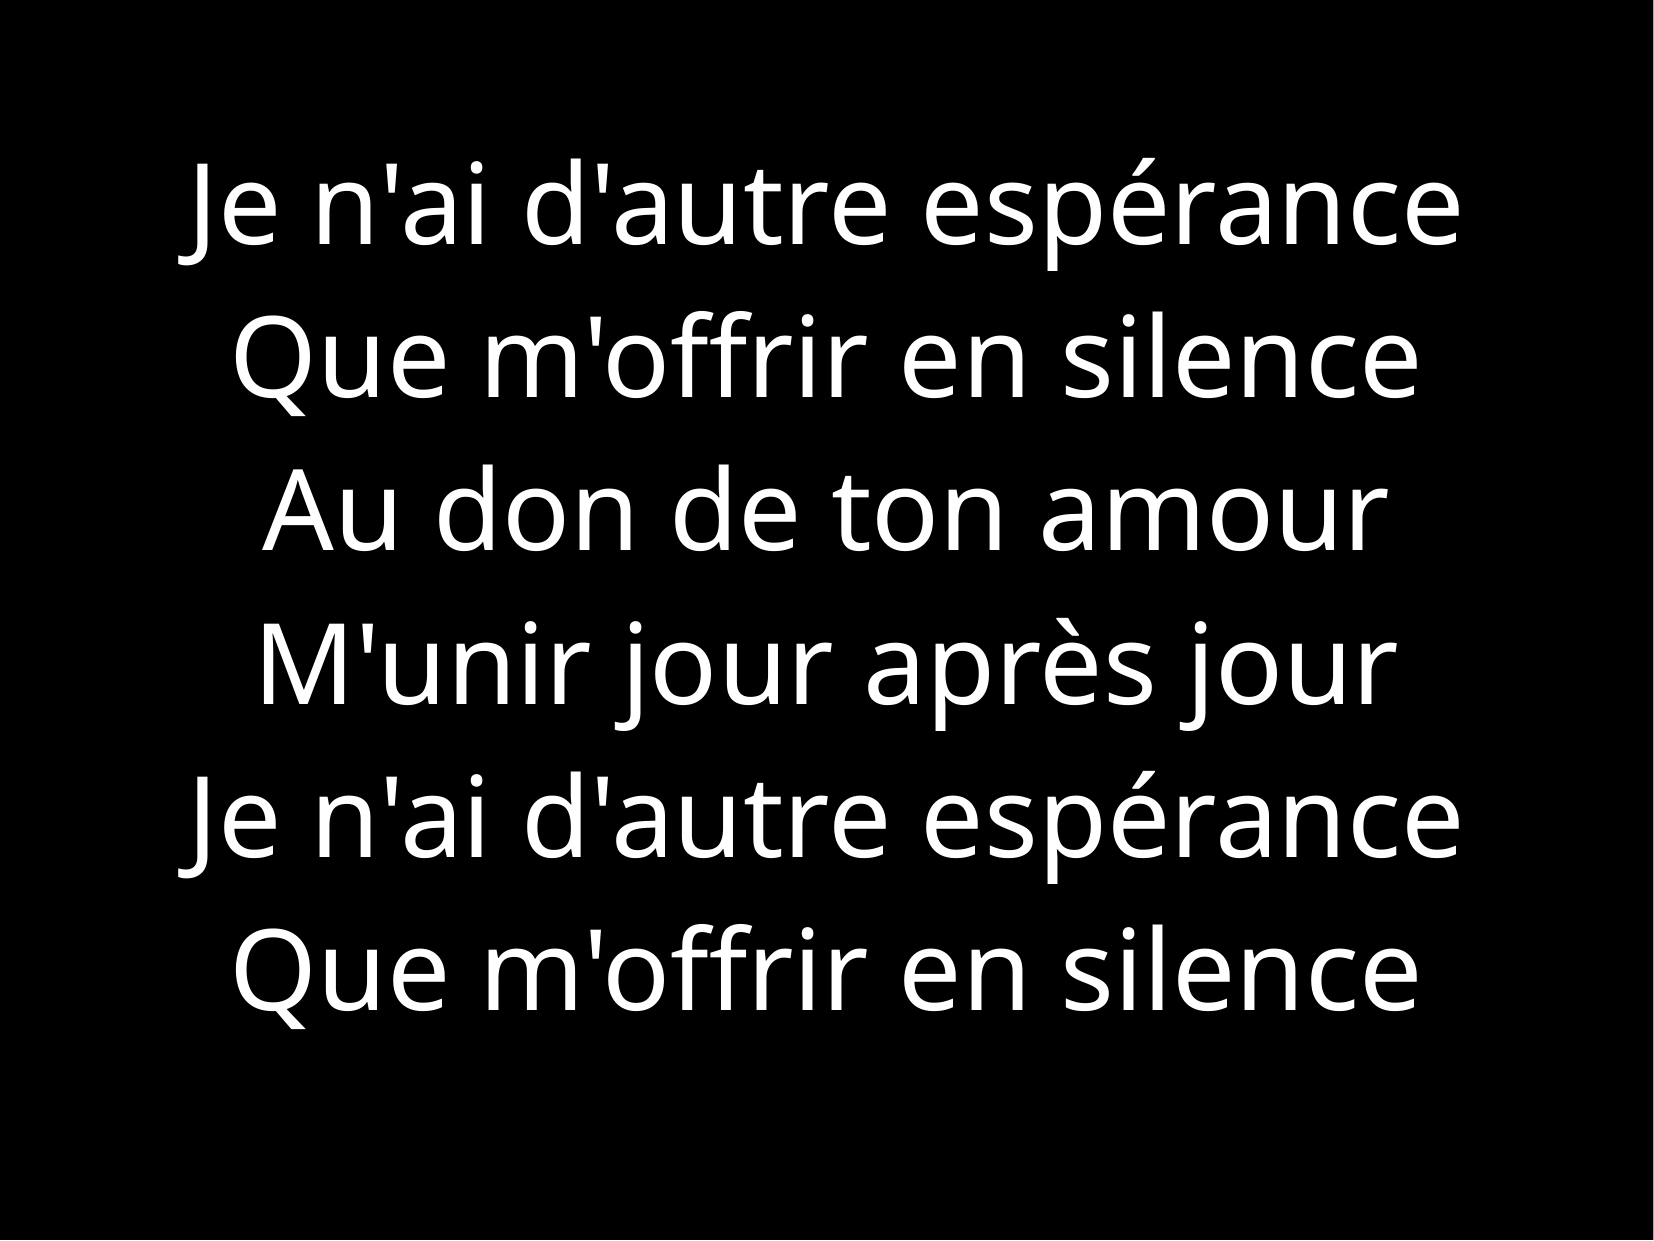

# Je n'ai d'autre espérance
Que m'offrir en silence
Au don de ton amour
M'unir jour après jour
Je n'ai d'autre espérance
Que m'offrir en silence